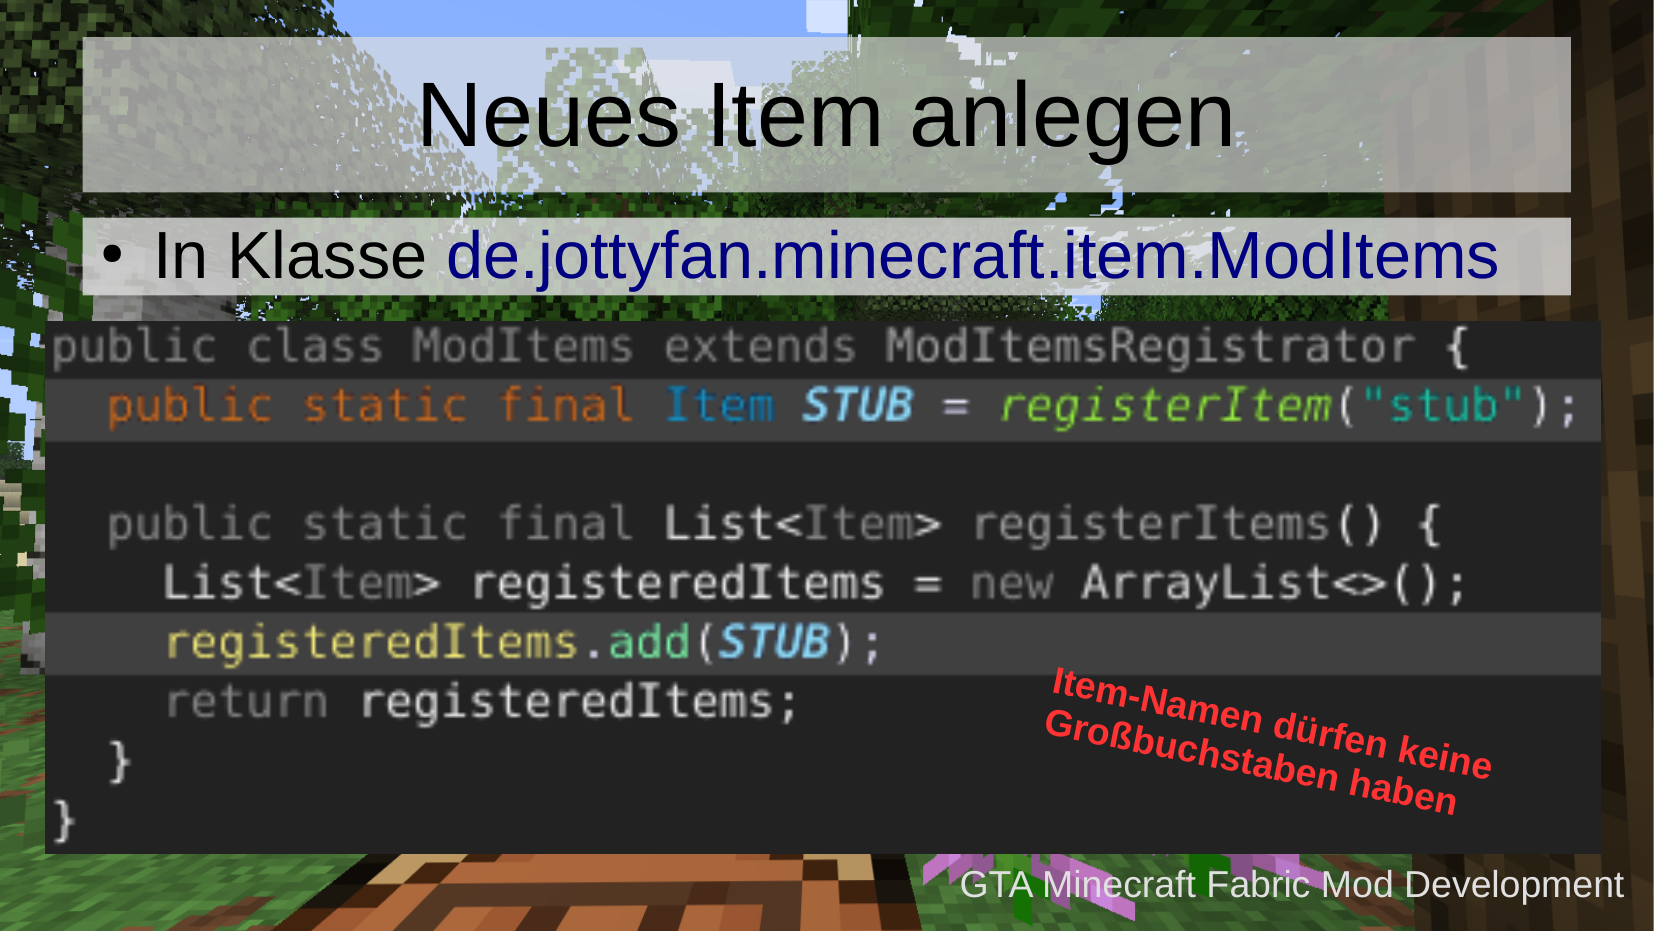

# Neues Item anlegen
In Klasse de.jottyfan.minecraft.item.ModItems
Item-Namen dürfen keine Großbuchstaben haben